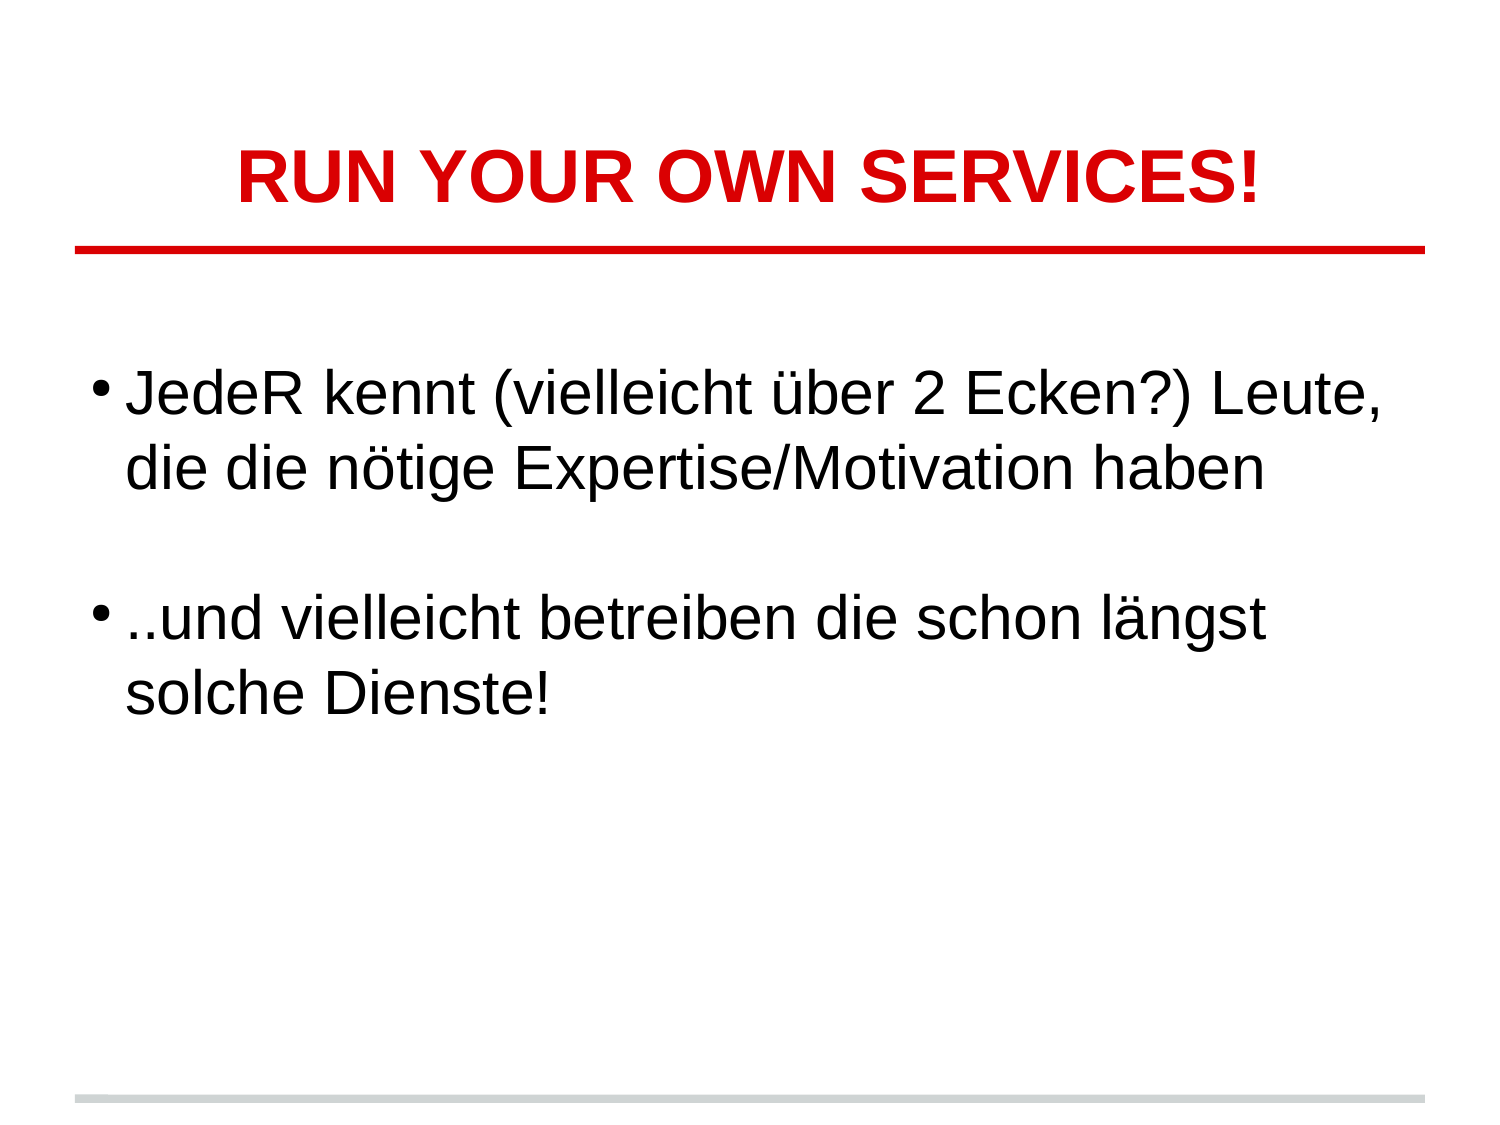

# RUN YOUR OWN SERVICES!
JedeR kennt (vielleicht über 2 Ecken?) Leute, die die nötige Expertise/Motivation haben
..und vielleicht betreiben die schon längst solche Dienste!